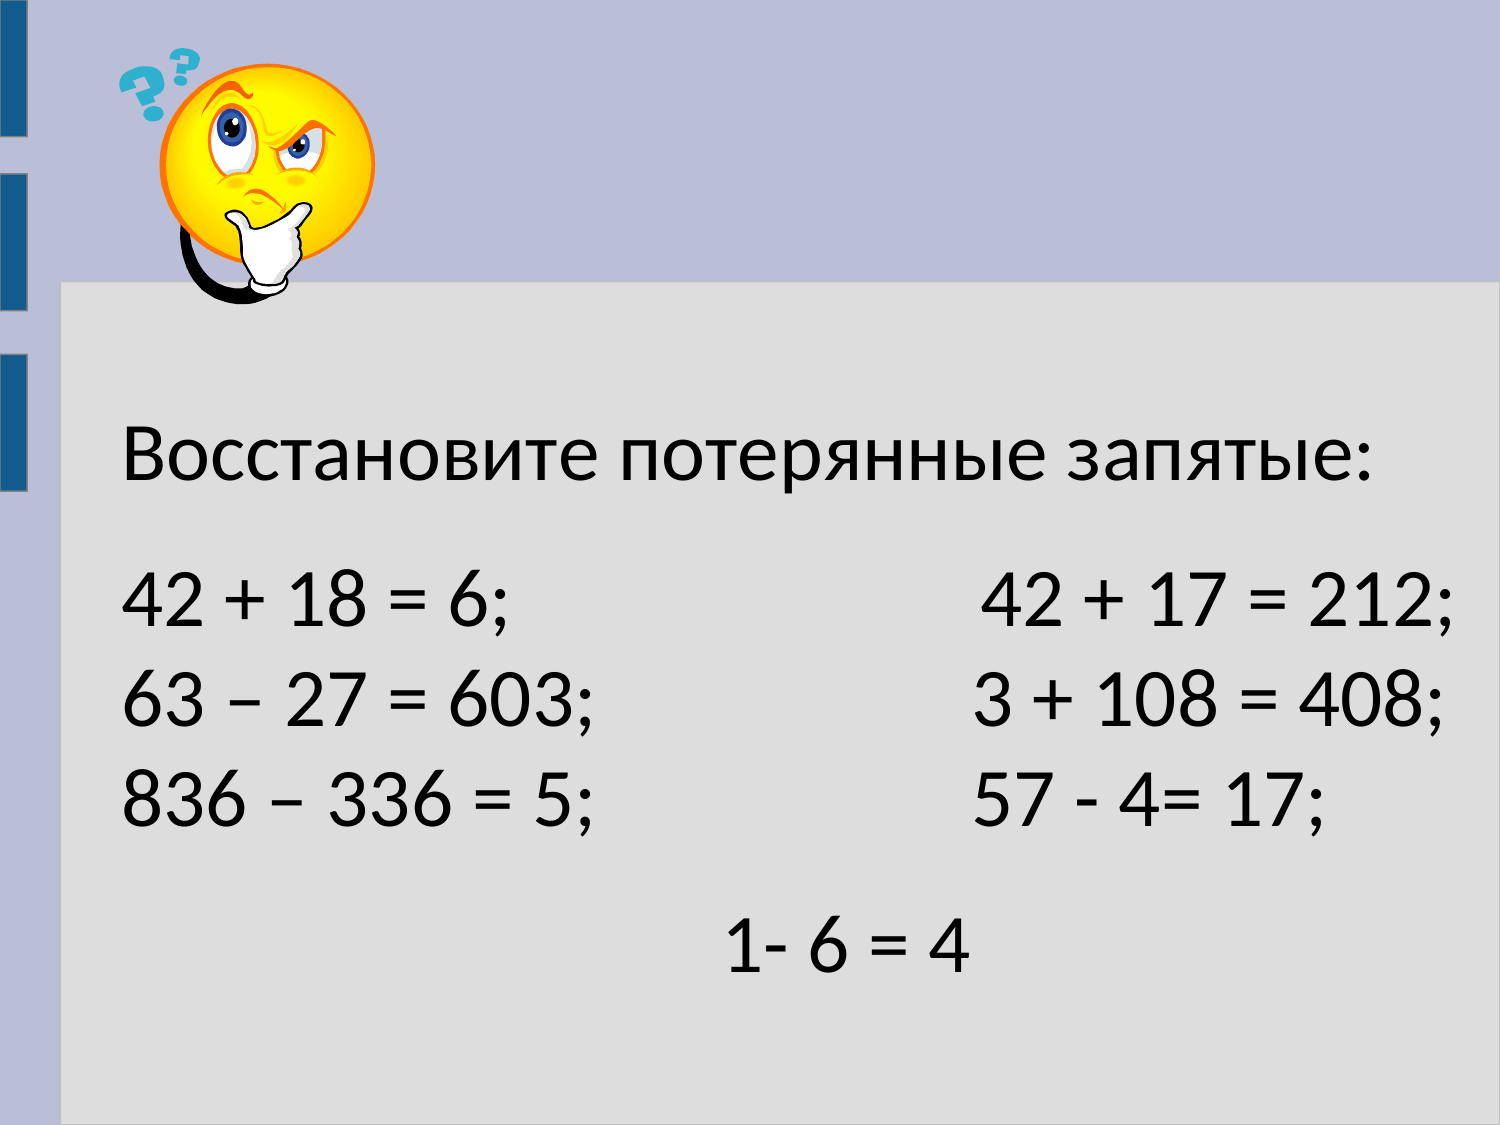

Восстановите потерянные запятые:
42 + 18 = 6; 42 + 17 = 212; 63 – 27 = 603; 3 + 108 = 408; 836 – 336 = 5; 57 - 4= 17;
 1- 6 = 4